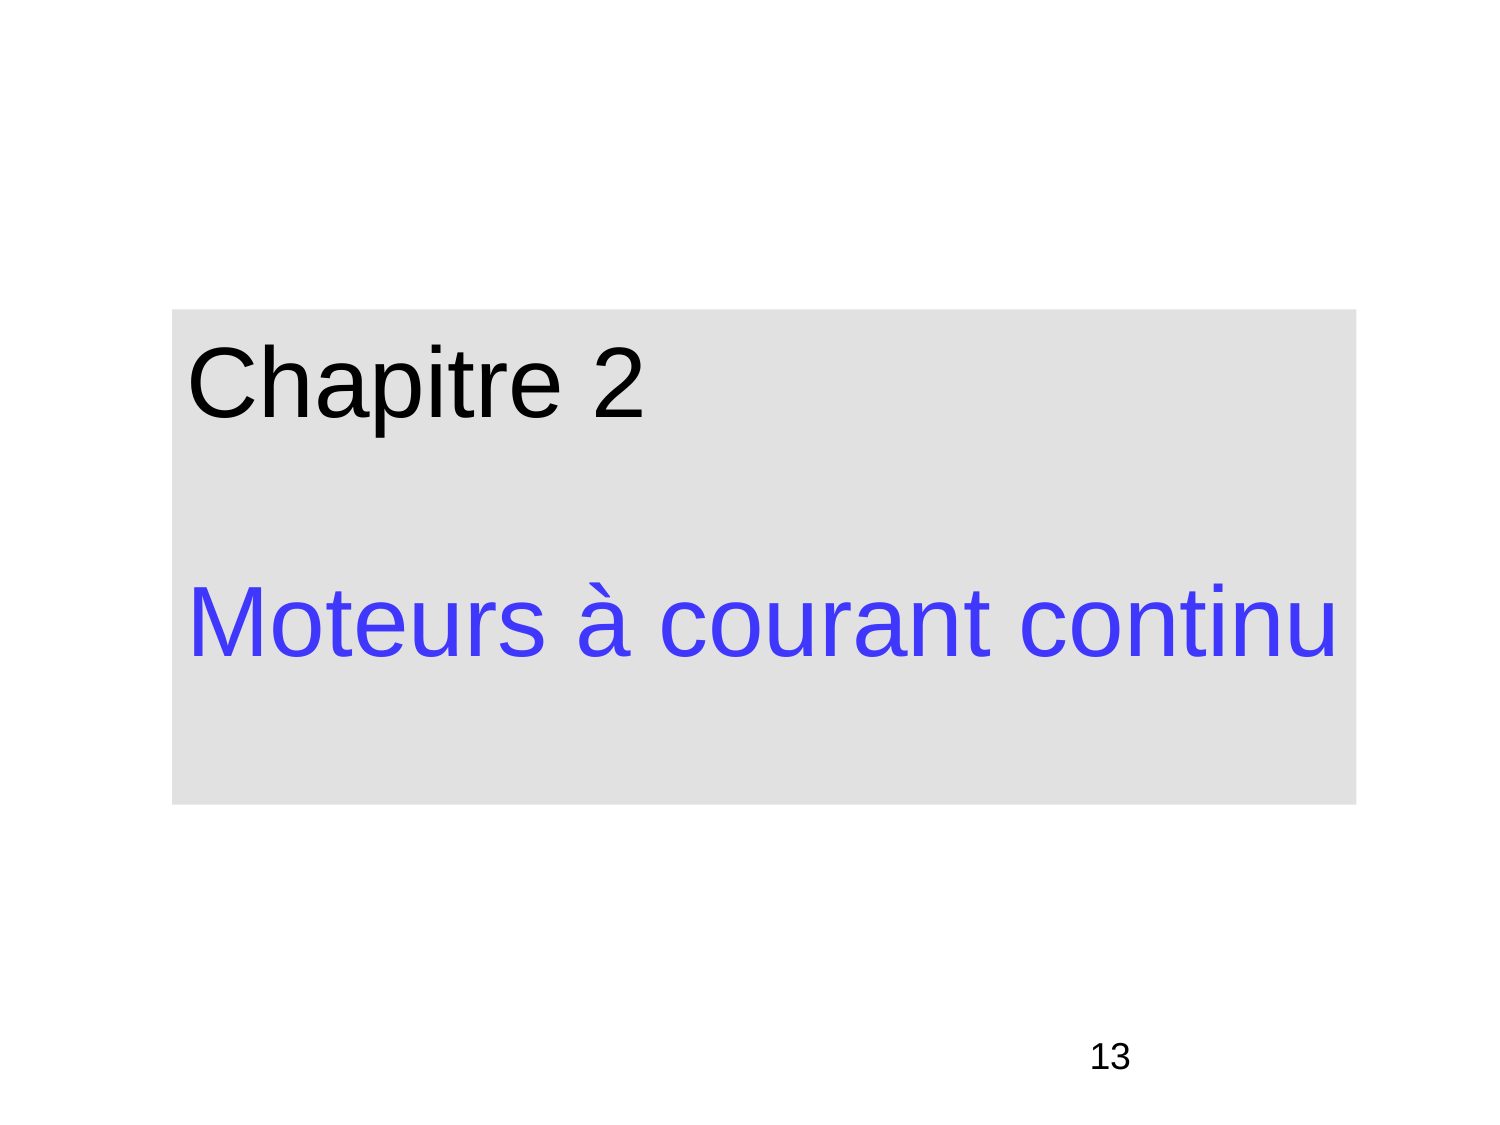

Chapitre 2
Moteurs à courant continu
13